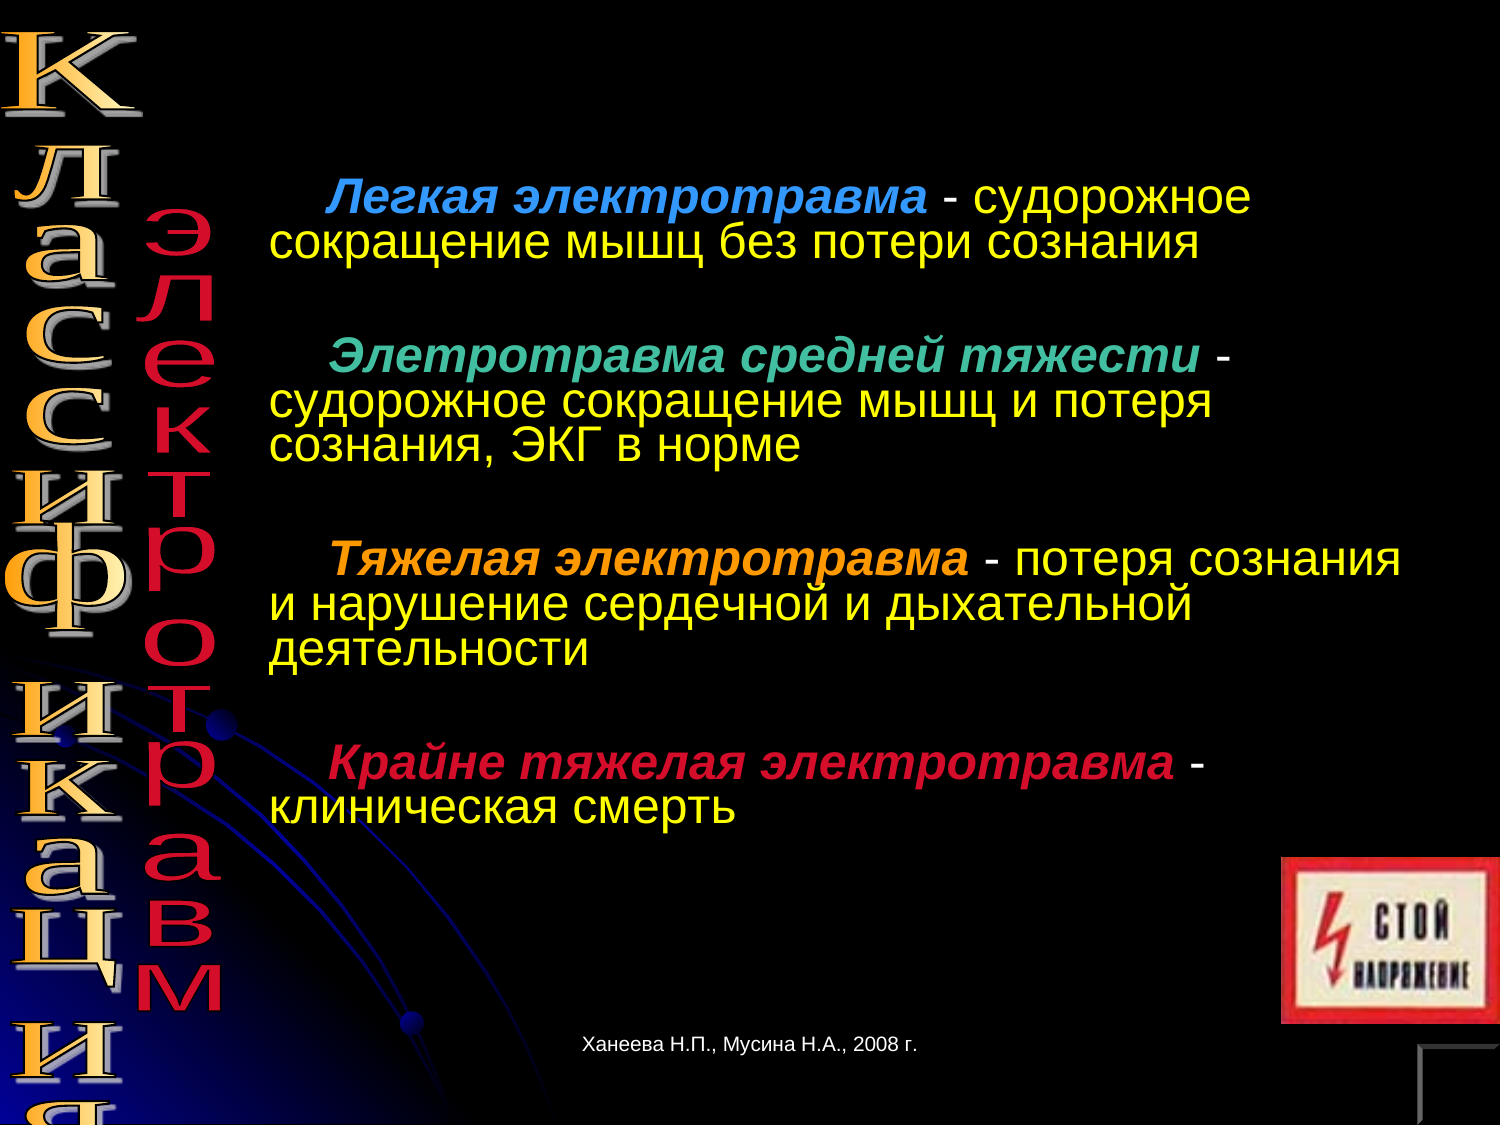

# Легкая электротравма - судорожное сокращение мышц без потери сознания
Элетротравма средней тяжести - судорожное сокращение мышц и потеря сознания, ЭКГ в норме
Тяжелая электротравма - потеря сознания и нарушение сердечной и дыхательной деятельности
Крайне тяжелая электротравма - клиническая смерть
Классификация
электротравм
Ханеева Н.П., Мусина Н.А., 2008 г.